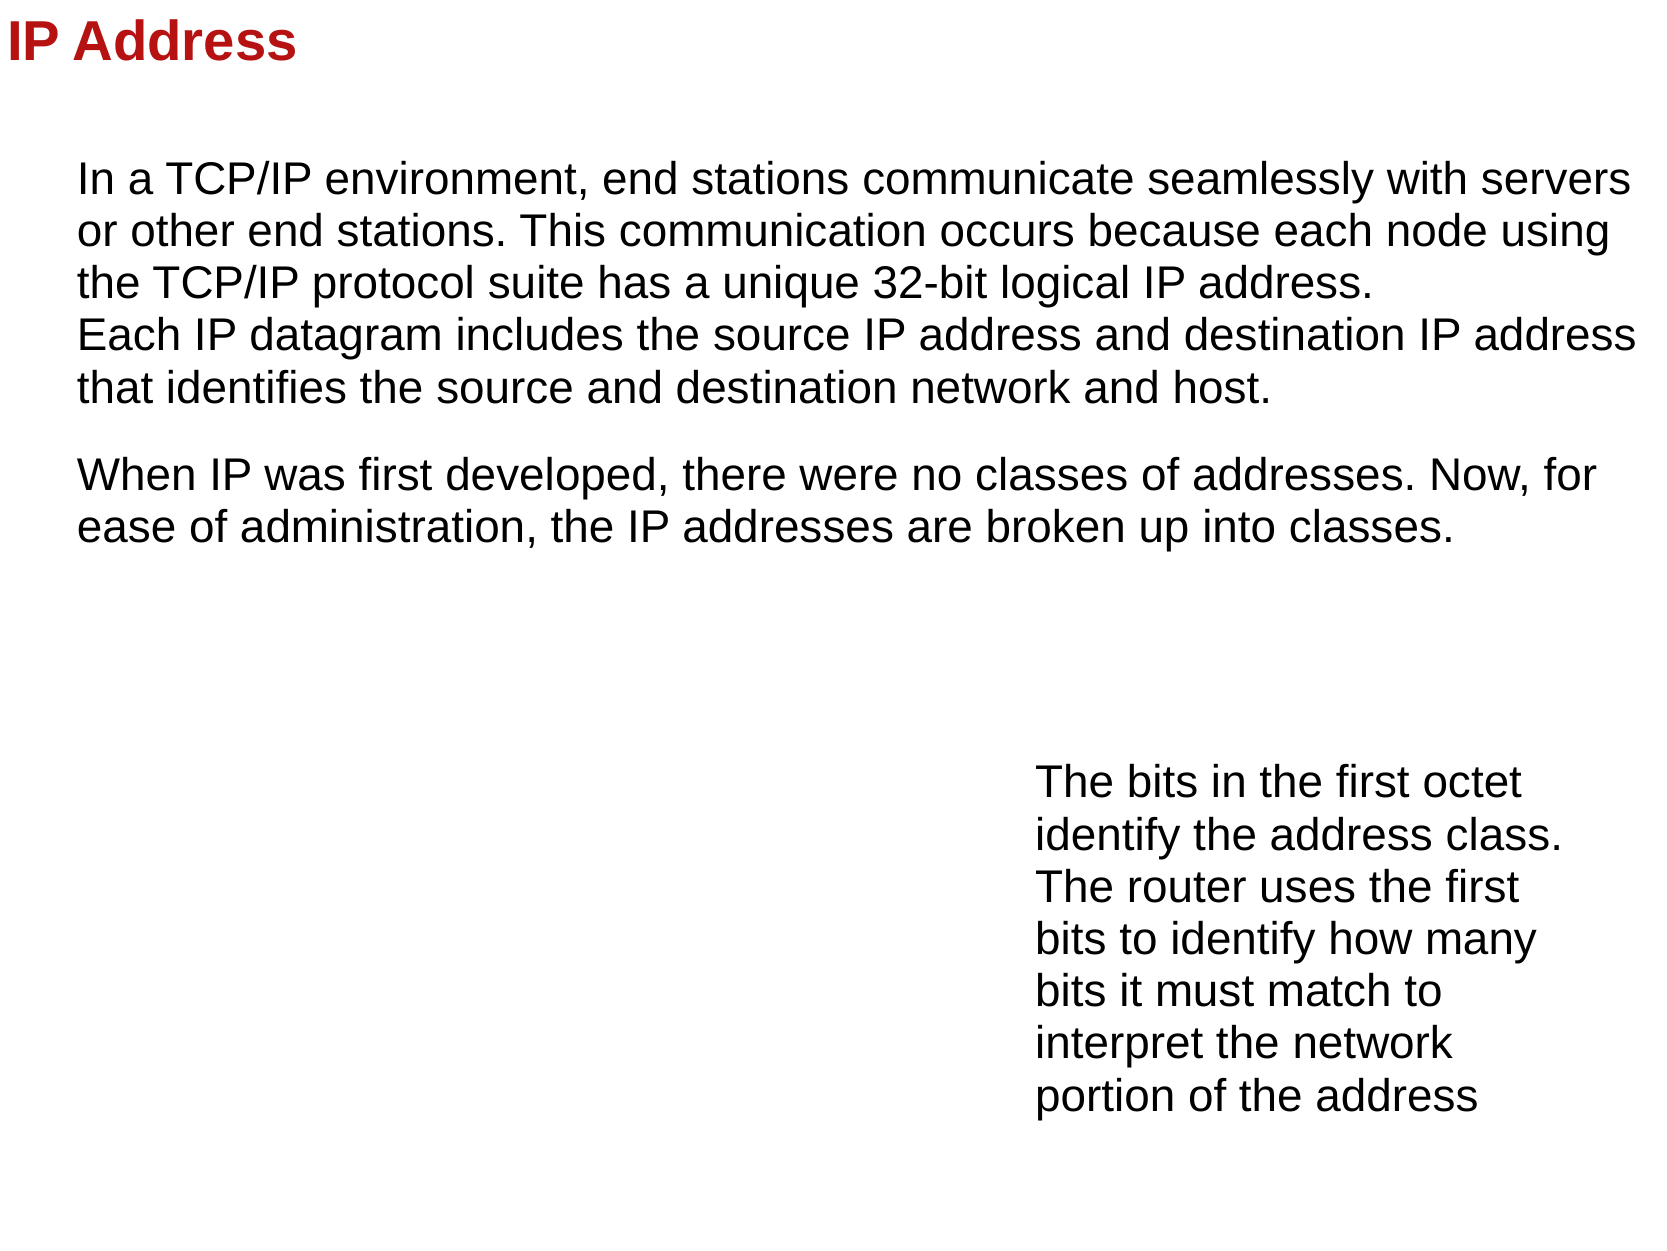

IP Address
In a TCP/IP environment, end stations communicate seamlessly with servers or other end stations. This communication occurs because each node using the TCP/IP protocol suite has a unique 32-bit logical IP address.
Each IP datagram includes the source IP address and destination IP address that identifies the source and destination network and host.
When IP was first developed, there were no classes of addresses. Now, for ease of administration, the IP addresses are broken up into classes.
The bits in the first octet identify the address class. The router uses the first bits to identify how many bits it must match to interpret the network portion of the address